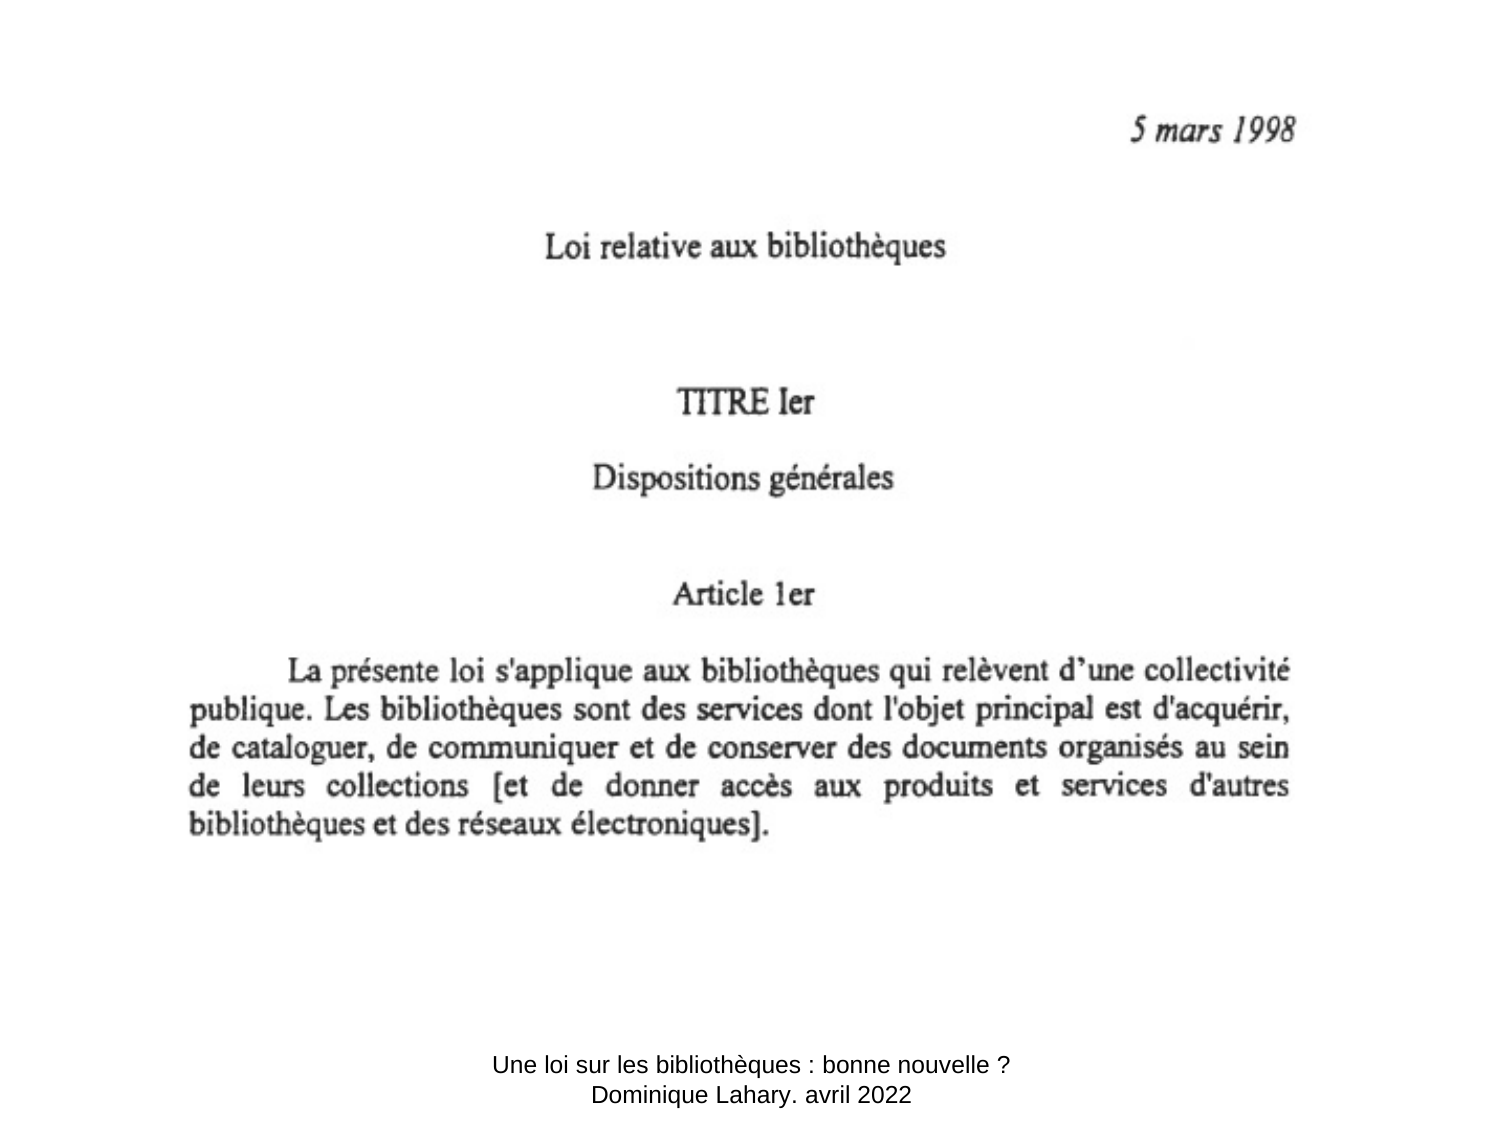

Une loi sur les bibliothèques : bonne nouvelle ?
Dominique Lahary. avril 2022